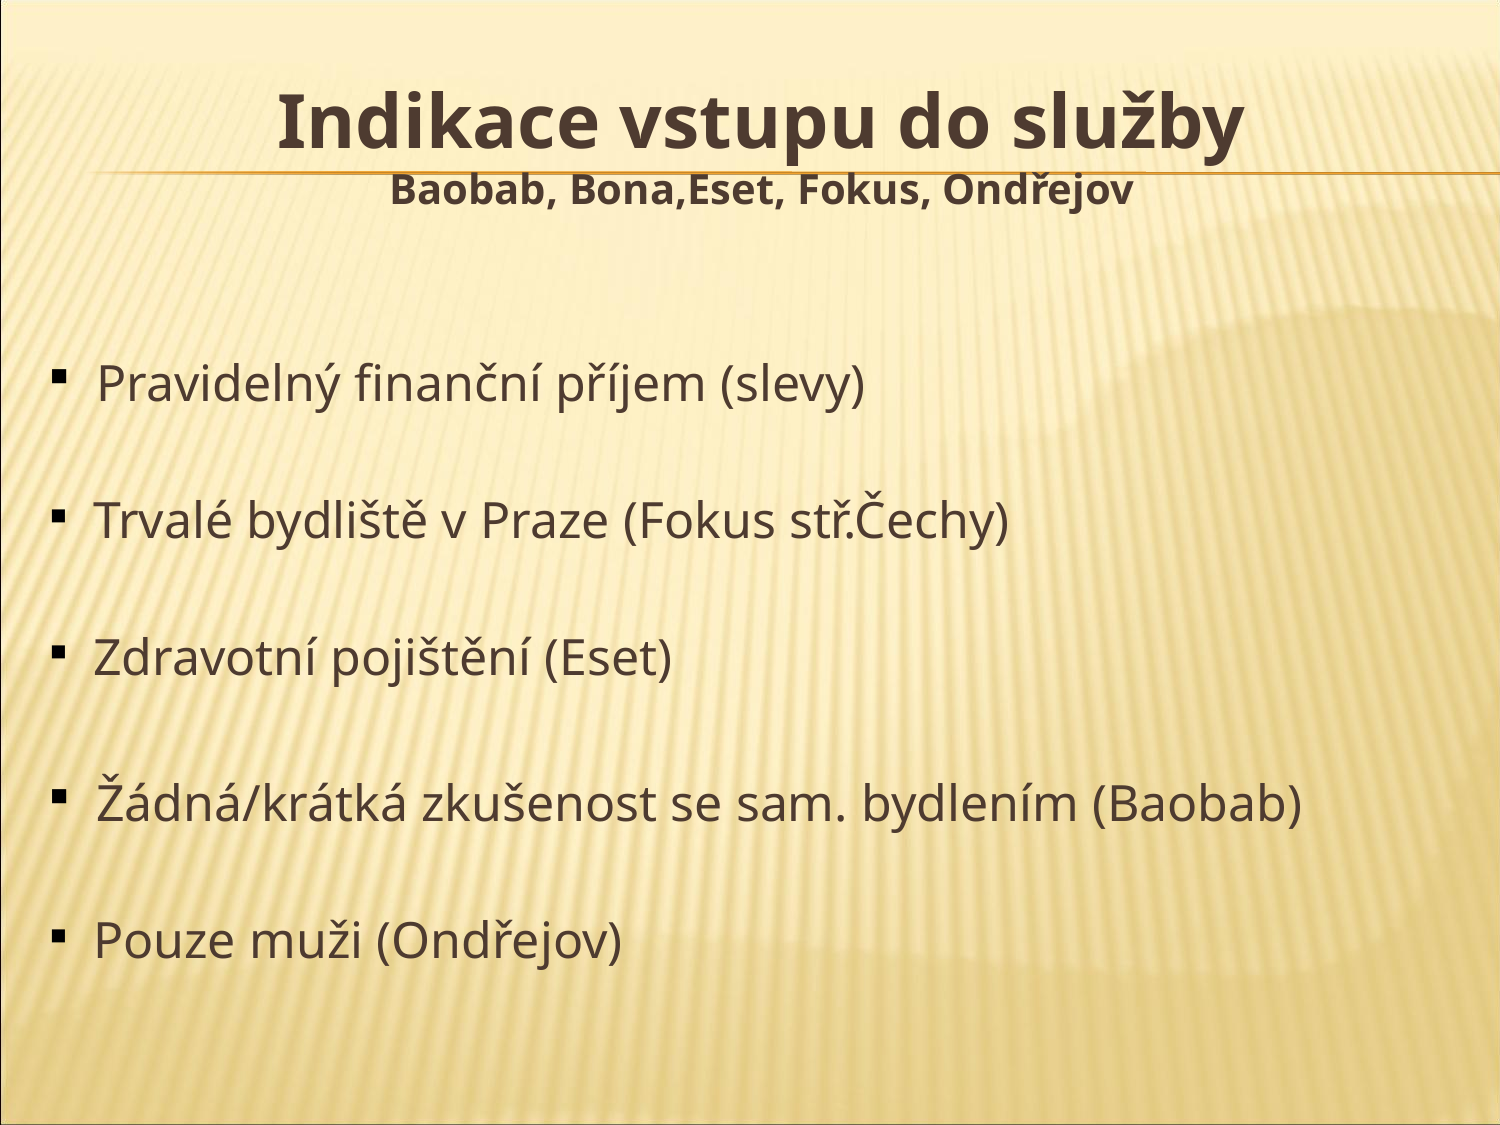

# Indikace vstupu do služby Baobab, Bona,Eset, Fokus, Ondřejov
 Pravidelný finanční příjem (slevy)
 Trvalé bydliště v Praze (Fokus stř.Čechy)
 Zdravotní pojištění (Eset)
 Žádná/krátká zkušenost se sam. bydlením (Baobab)
 Pouze muži (Ondřejov)